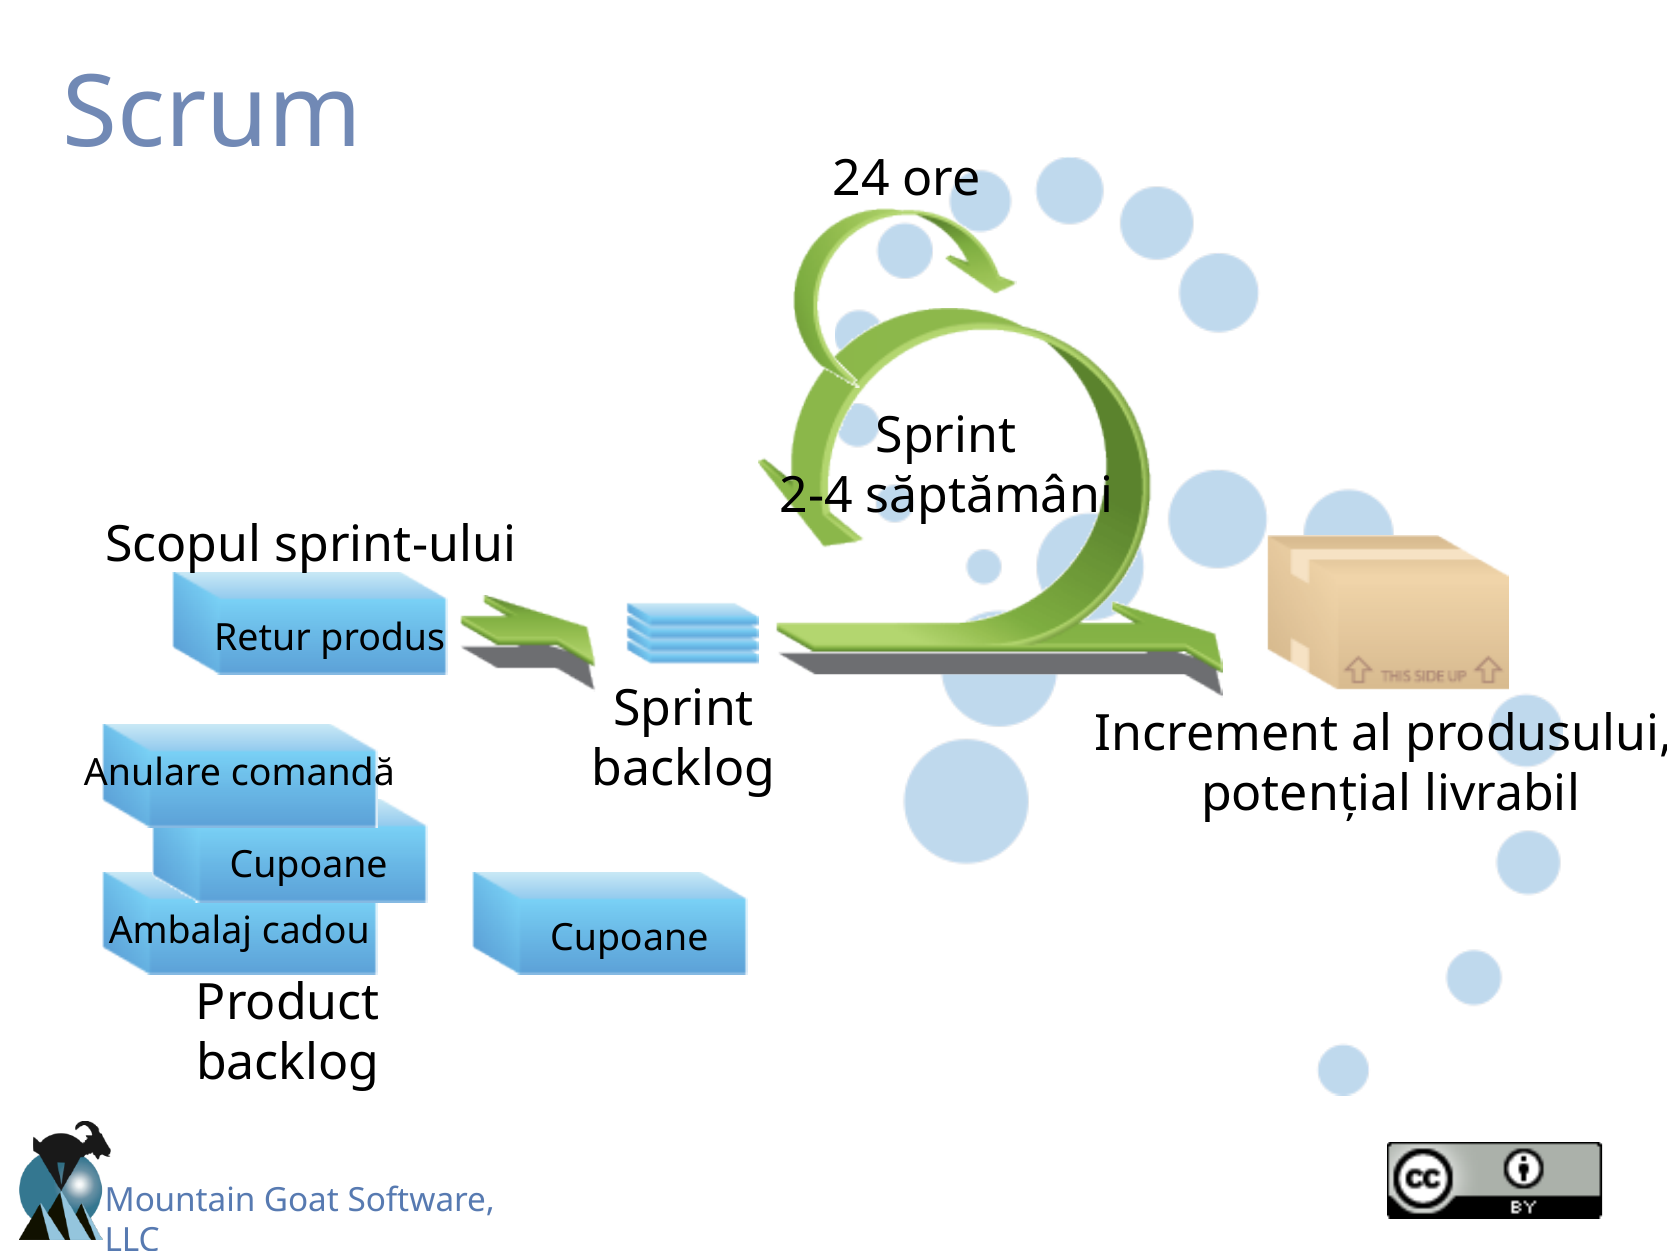

# Scrum
24 ore
Sprint
2-4 săptămâni
Scopul sprint-ului
Retur produs
Increment al produsului,
potențial livrabil
Sprint backlog
Anulare comandă
Return
Gift wrap
Cupoane
Cancel
Ambalaj cadou
Cupoane
Product
backlog